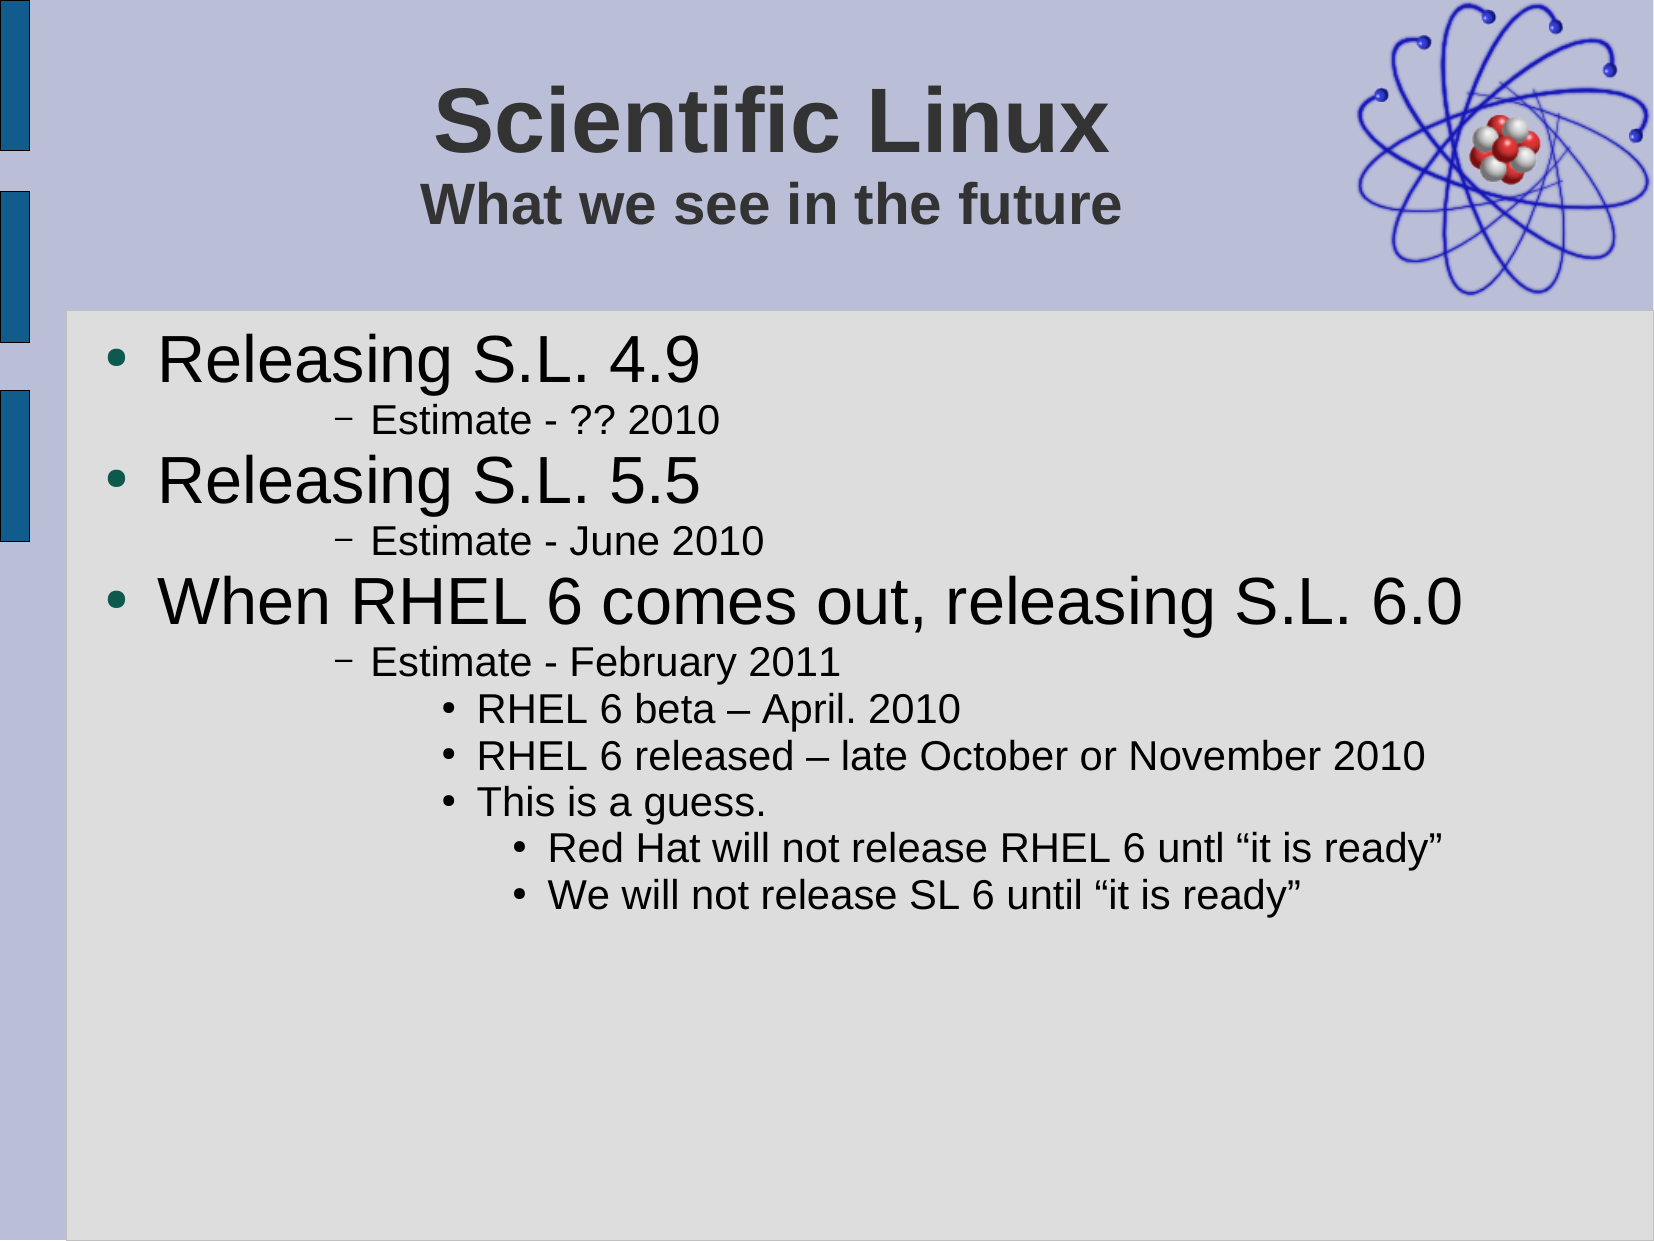

# Scientific Linux What we see in the future
Releasing S.L. 4.9
Estimate - ?? 2010
Releasing S.L. 5.5
Estimate - June 2010
When RHEL 6 comes out, releasing S.L. 6.0
Estimate - February 2011
RHEL 6 beta – April. 2010
RHEL 6 released – late October or November 2010
This is a guess.
Red Hat will not release RHEL 6 untl “it is ready”
We will not release SL 6 until “it is ready”